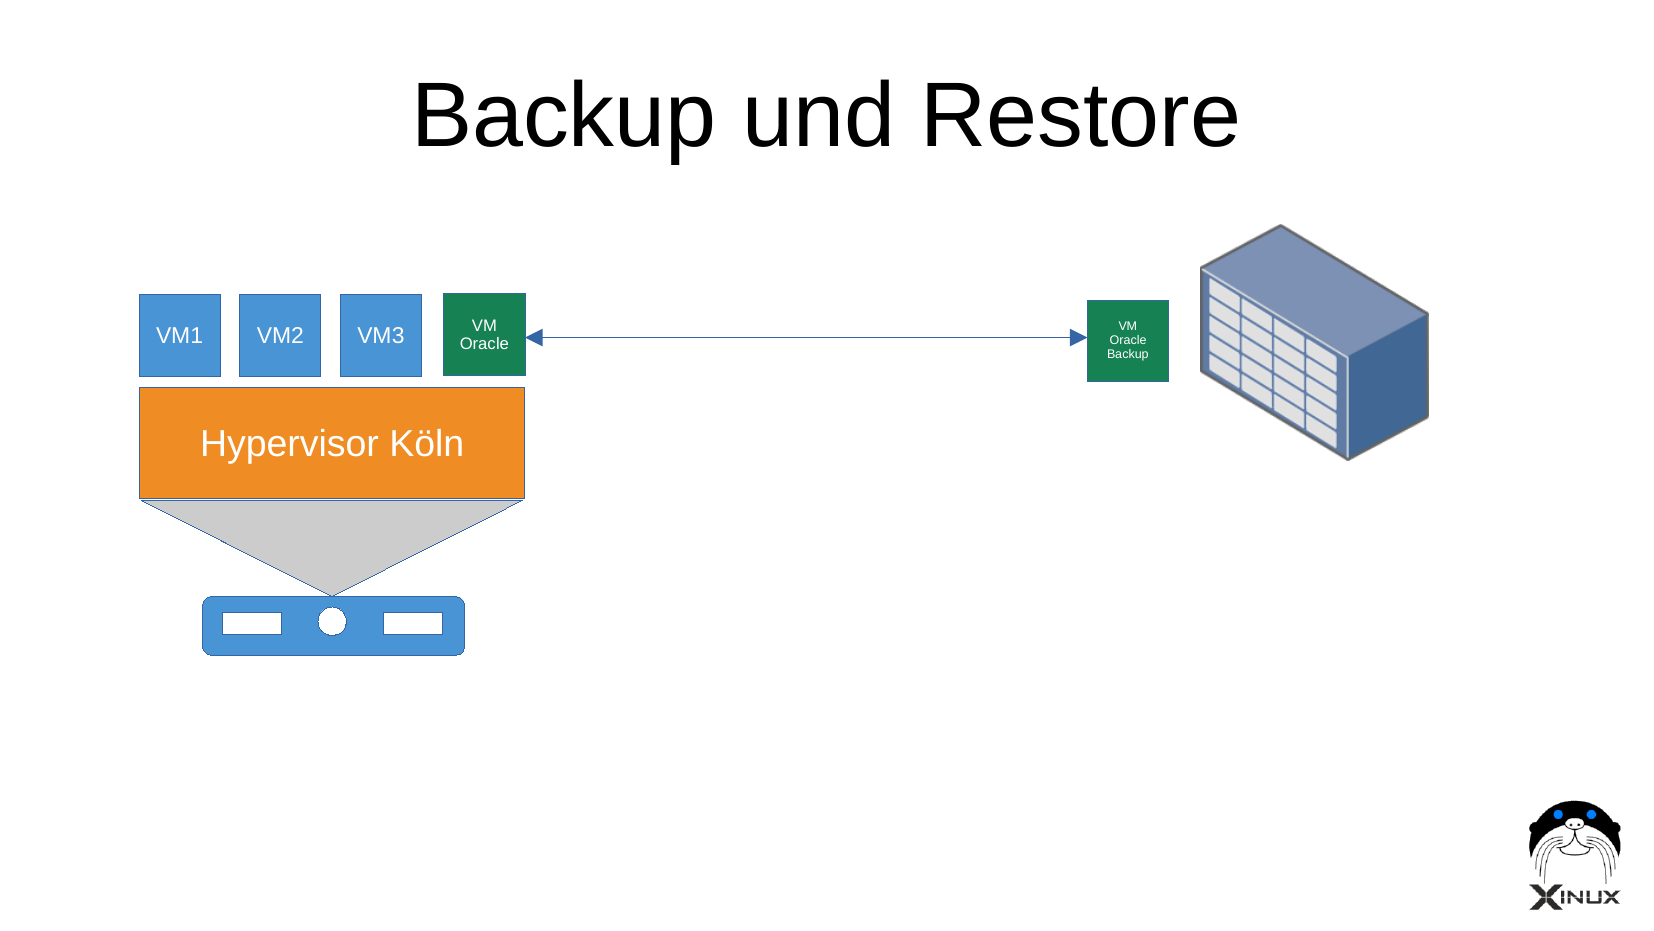

# Backup und Restore
VM
Oracle
VM
Oracle
VM1
VM1
VM2
VM2
VM3
VM3
VM
Oracle
Backup
Hypervisor Köln